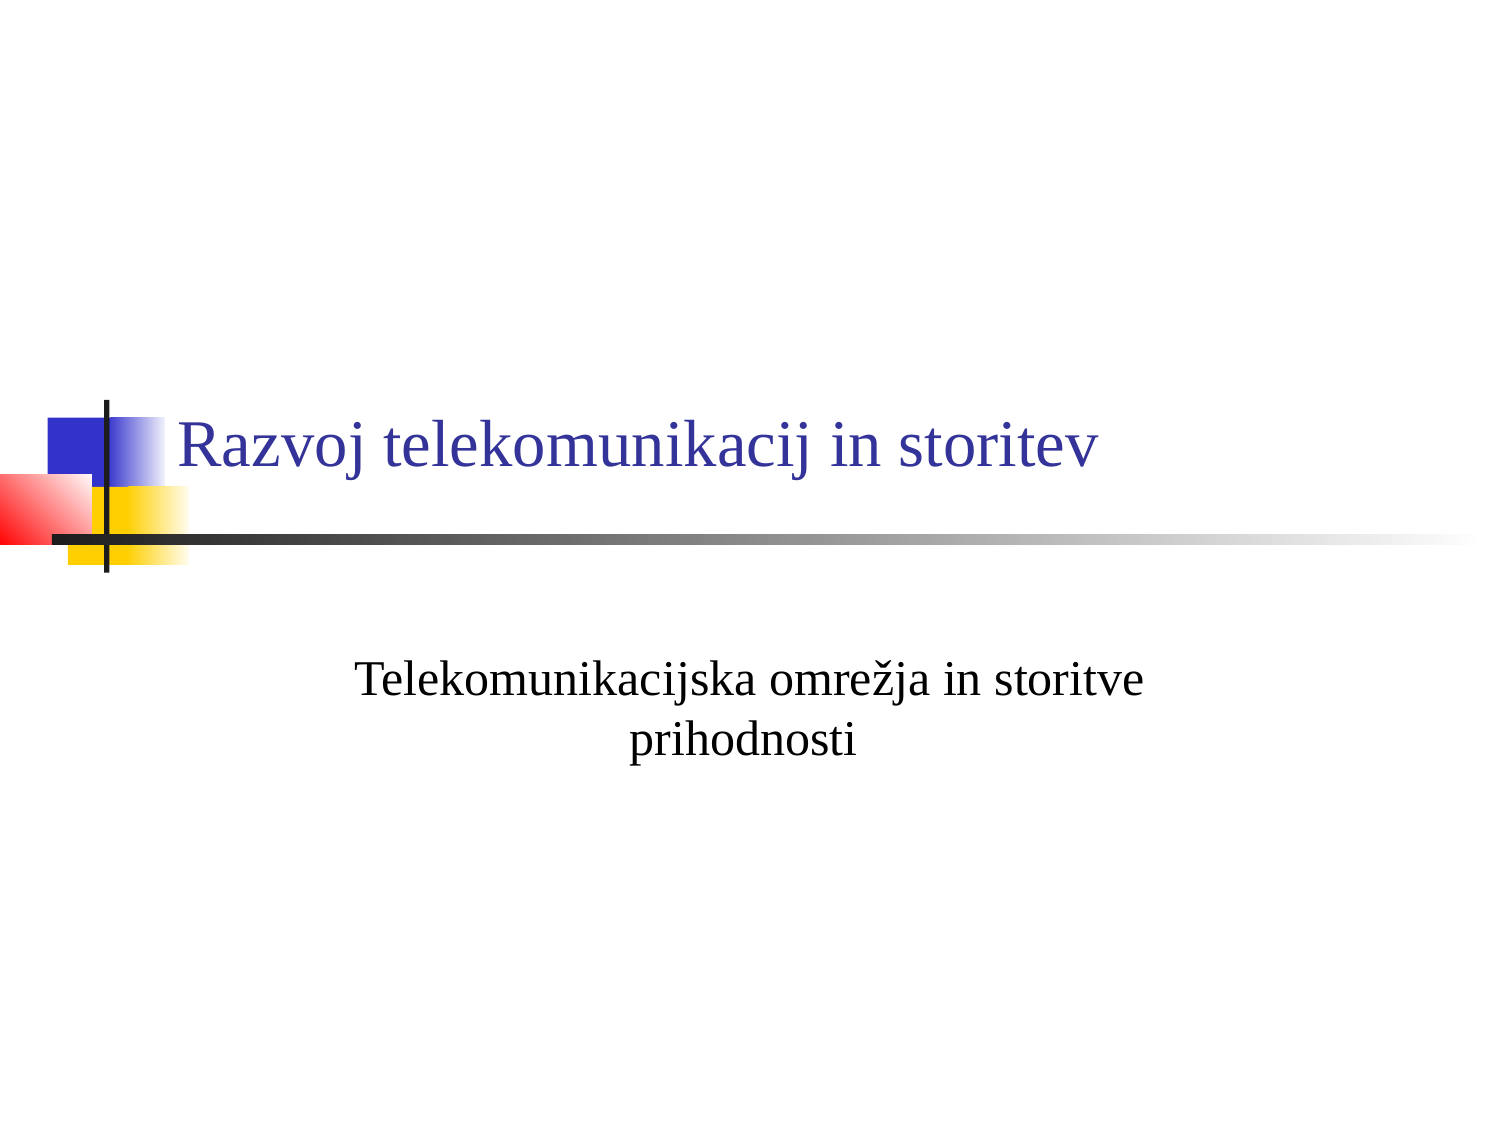

# Razvoj telekomunikacij in storitev
Telekomunikacijska omrežja in storitve prihodnosti